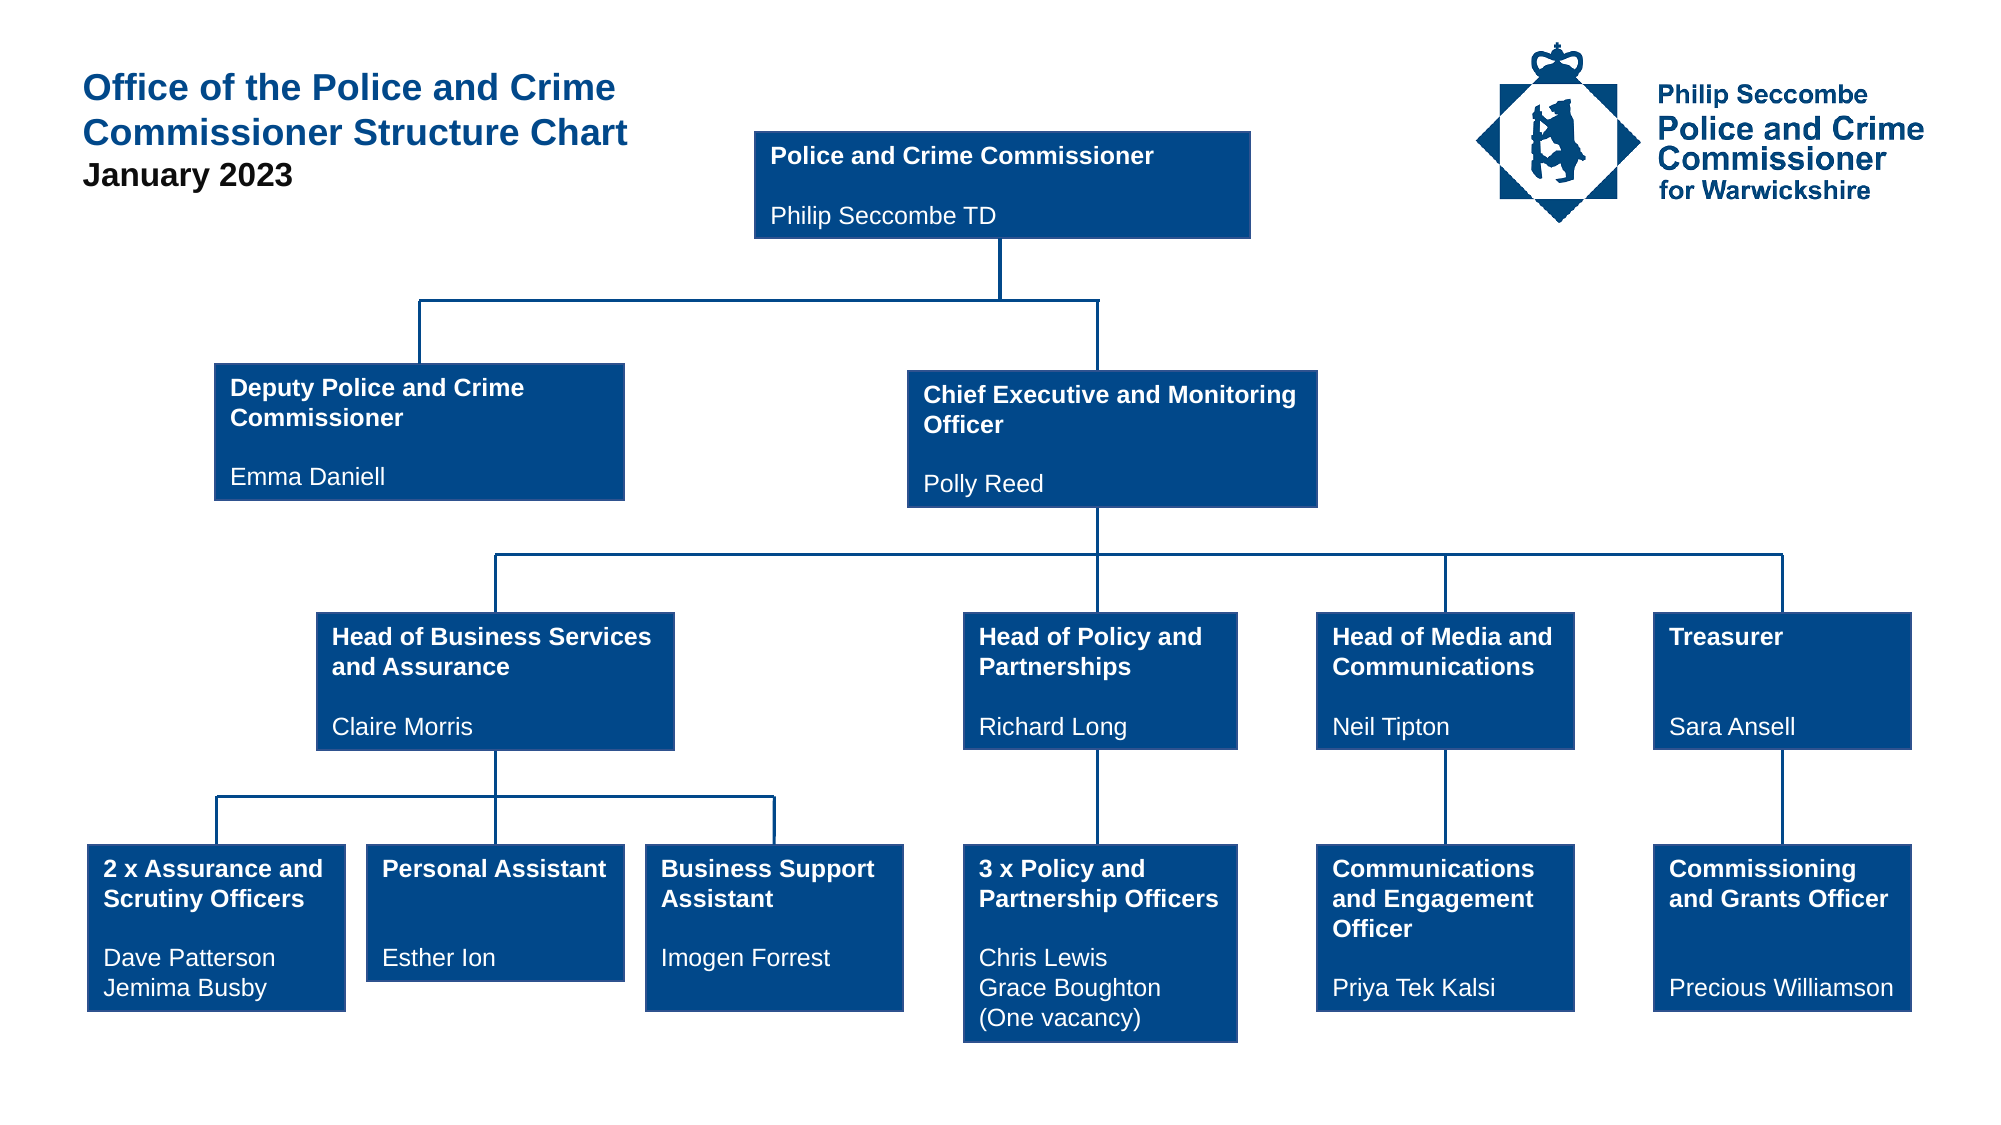

Office of the Police and Crime Commissioner Structure Chart
January 2023
Police and Crime Commissioner
Philip Seccombe TD
Deputy Police and Crime Commissioner
Emma Daniell
Chief Executive and Monitoring Officer
Polly Reed
Head of Policy and Partnerships
Richard Long
Head of Media and Communications
Neil Tipton
Treasurer
Sara Ansell
Head of Business Services
and Assurance
Claire Morris
2 x Assurance and Scrutiny Officers
Dave Patterson
Jemima Busby
Personal Assistant
Esther Ion
Business Support Assistant
Imogen Forrest
3 x Policy and Partnership Officers
Chris Lewis
Grace Boughton
(One vacancy)
Communications and Engagement Officer
Priya Tek Kalsi
Commissioning and Grants Officer
Precious Williamson